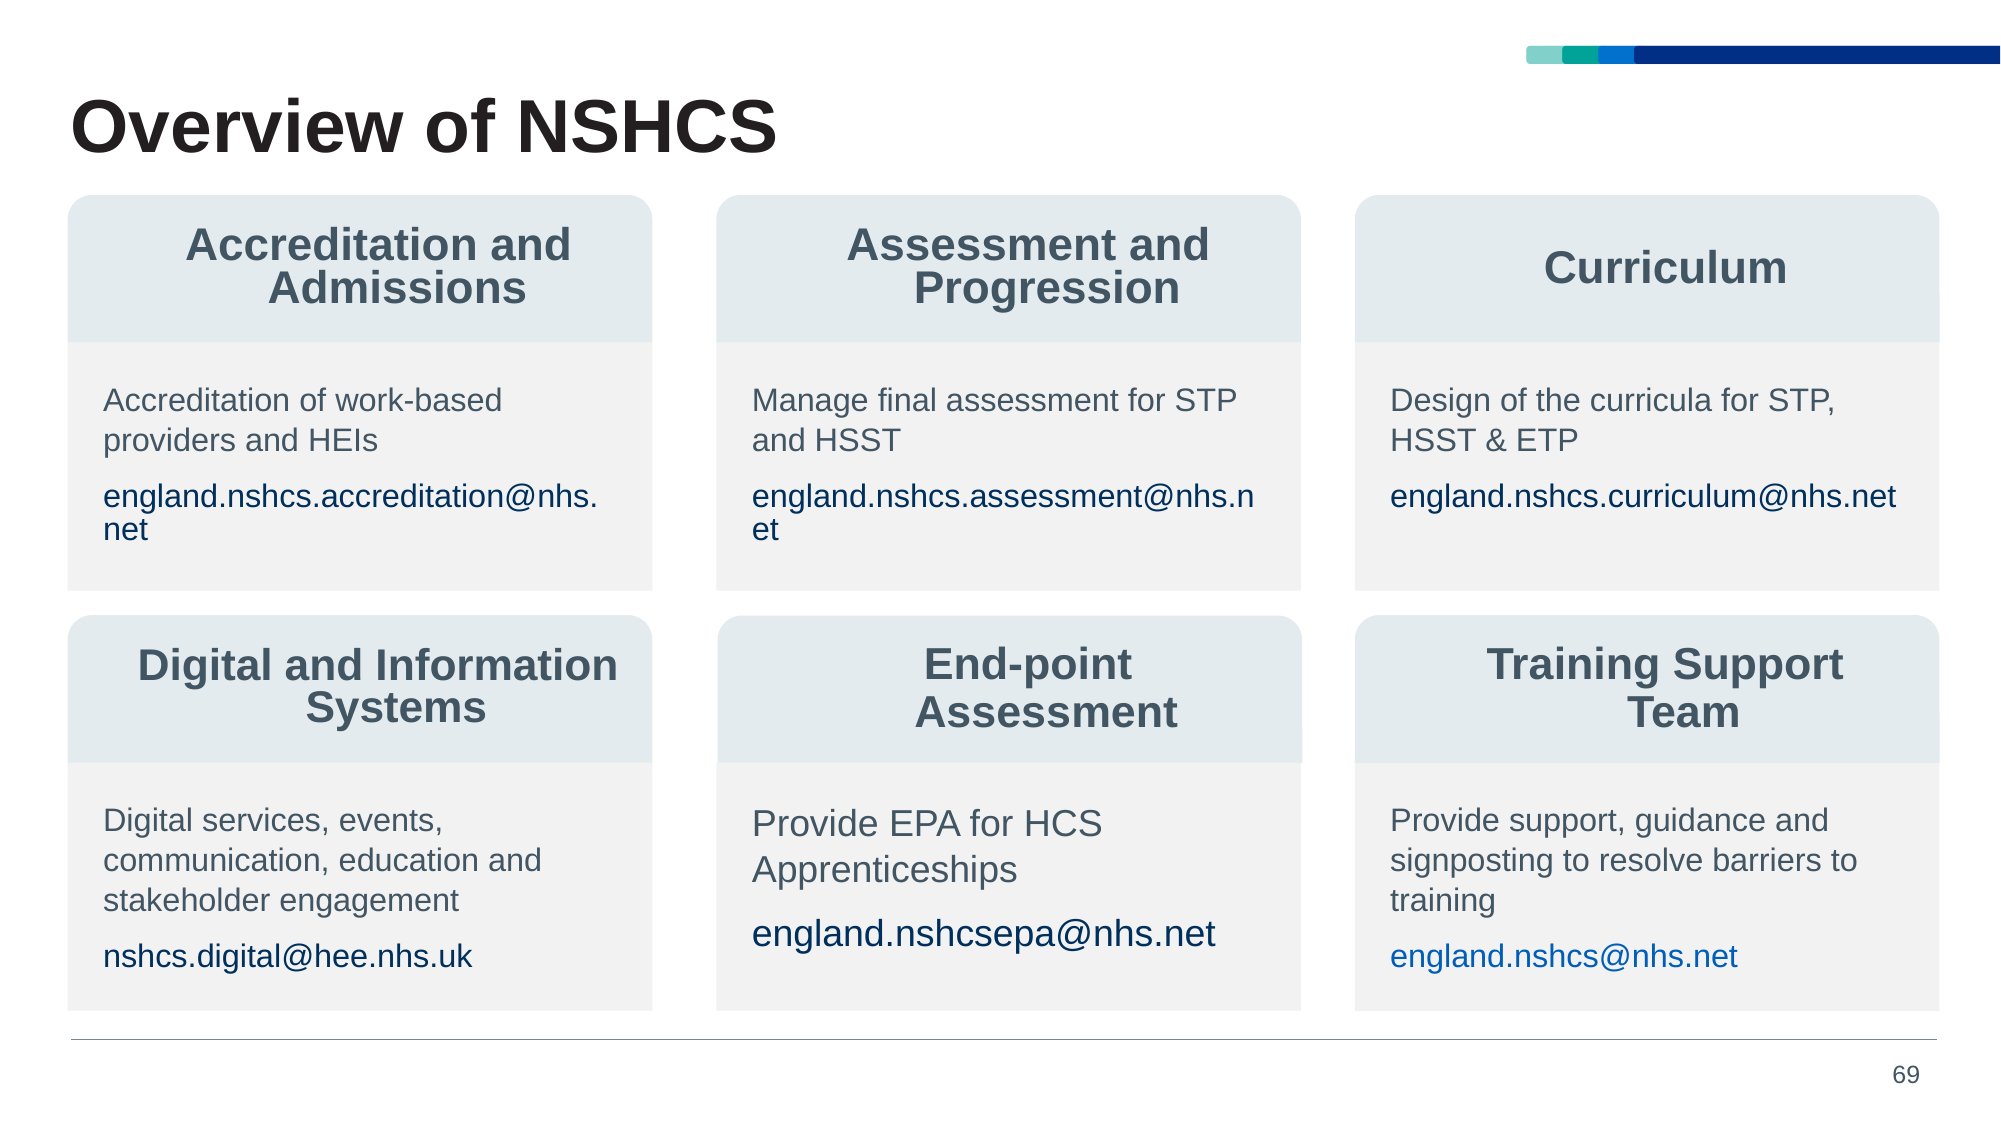

Overview of NSHCS
Accreditation and Admissions
Assessment and Progression
Curriculum
# Accreditation of work-based providers and HEIs
england.nshcs.accreditation@nhs.net
Design of the curricula for STP, HSST & ETP
england.nshcs.curriculum@nhs.net
Manage final assessment for STP and HSST
england.nshcs.assessment@nhs.net
Digital and Information Systems
End-point Assessment
Training Support Team
Digital services, events, communication, education and stakeholder engagement
nshcs.digital@hee.nhs.uk
Provide EPA for HCS Apprenticeships
england.nshcsepa@nhs.net
Provide support, guidance and signposting to resolve barriers to training
england.nshcs@nhs.net